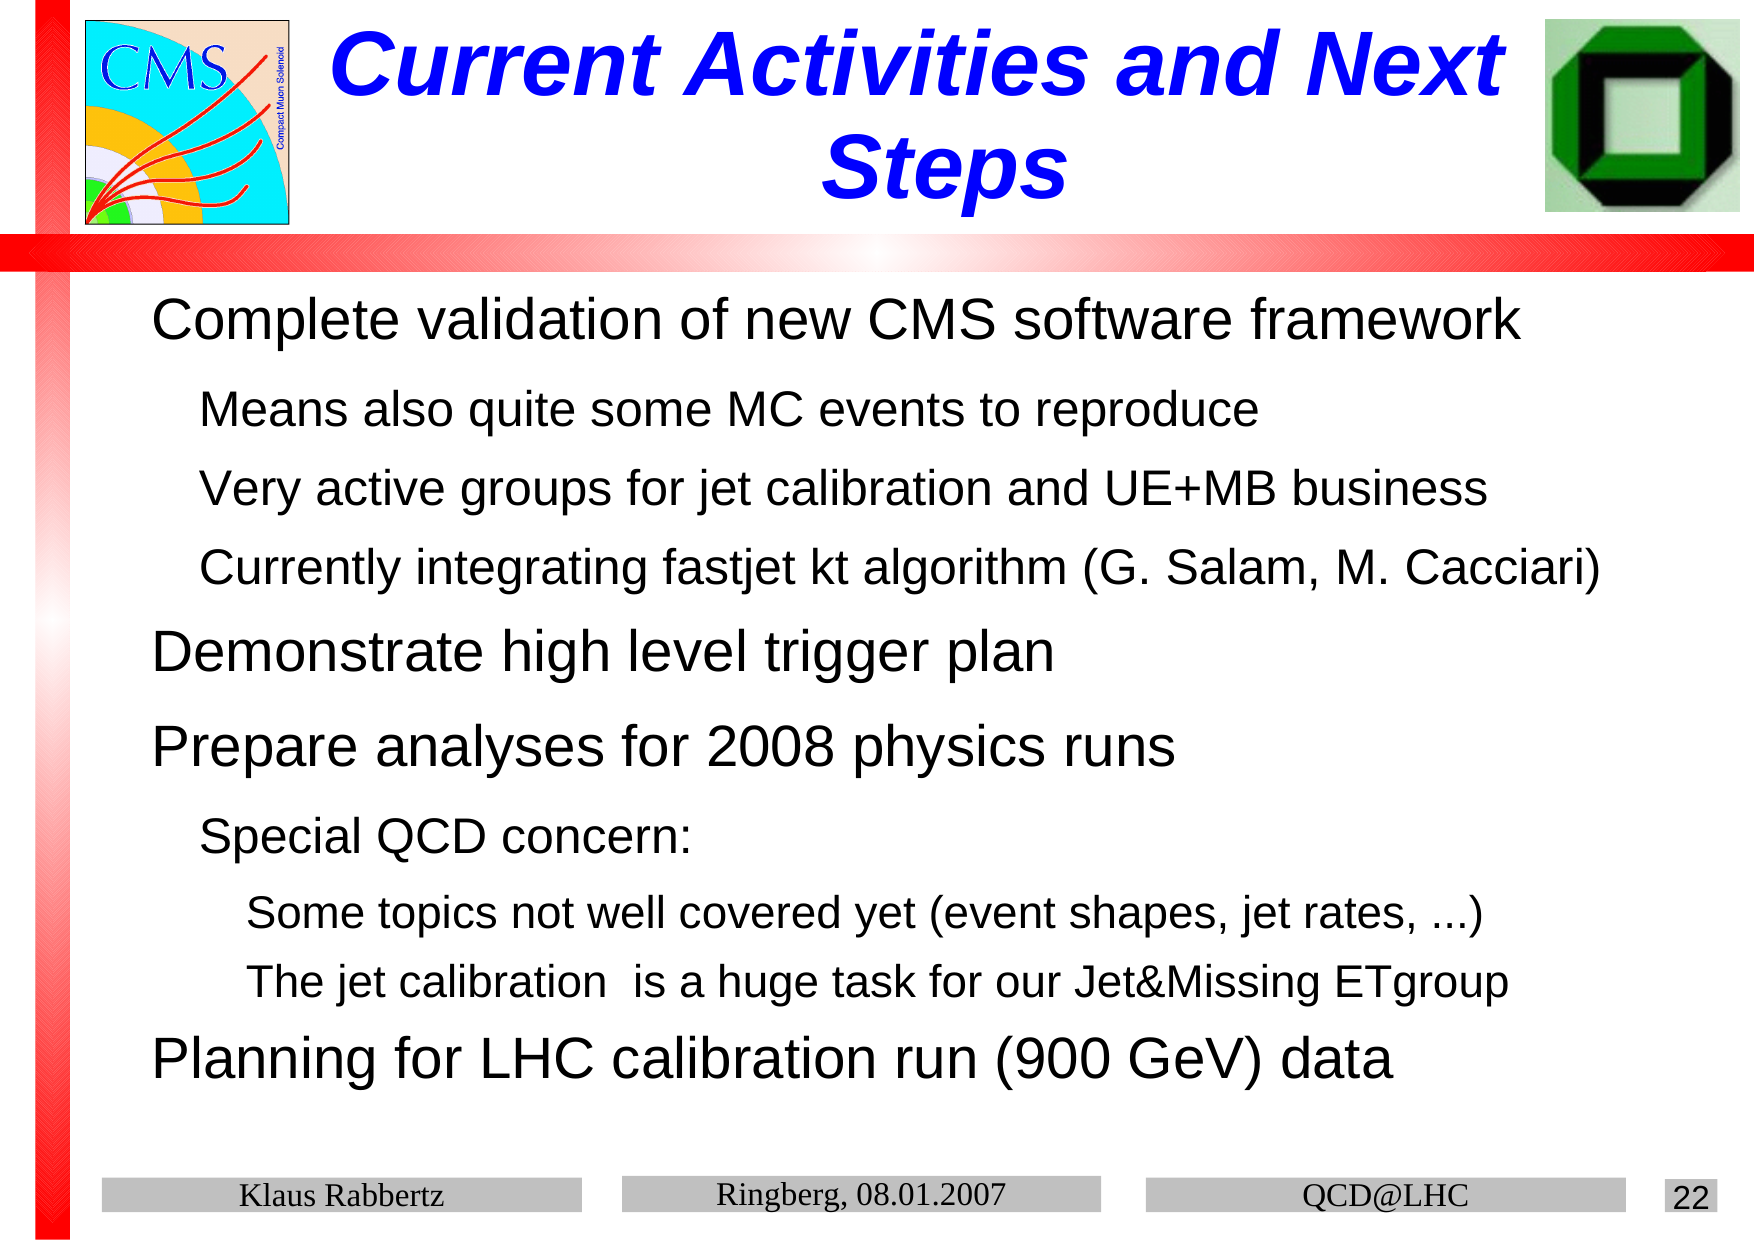

# Current Activities and Next Steps
Complete validation of new CMS software framework
Means also quite some MC events to reproduce
Very active groups for jet calibration and UE+MB business
Currently integrating fastjet kt algorithm (G. Salam, M. Cacciari)
Demonstrate high level trigger plan
Prepare analyses for 2008 physics runs
Special QCD concern:
Some topics not well covered yet (event shapes, jet rates, ...)
The jet calibration is a huge task for our Jet&Missing ETgroup
Planning for LHC calibration run (900 GeV) data